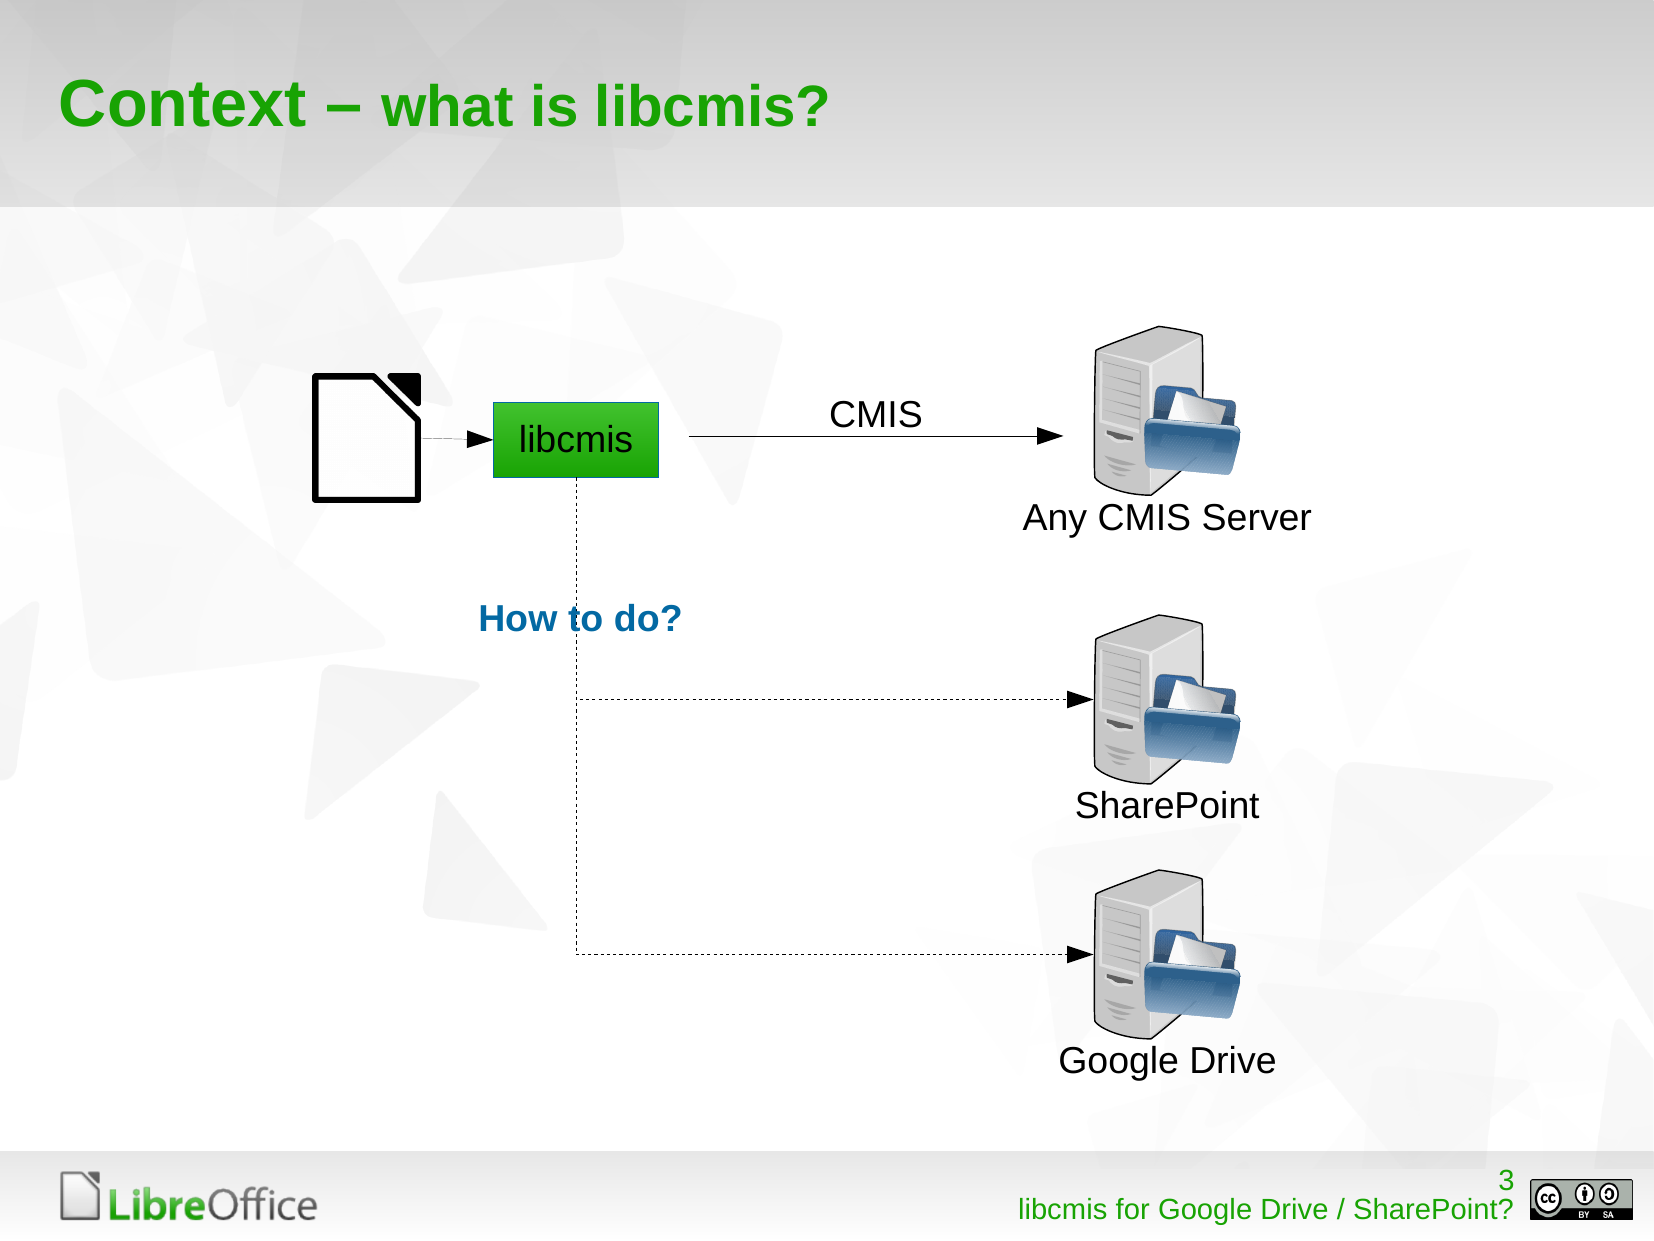

# Context – what is libcmis?
Any CMIS Server
libcmis
CMIS
How to do?
SharePoint
Google Drive
3
libcmis for Google Drive / SharePoint?